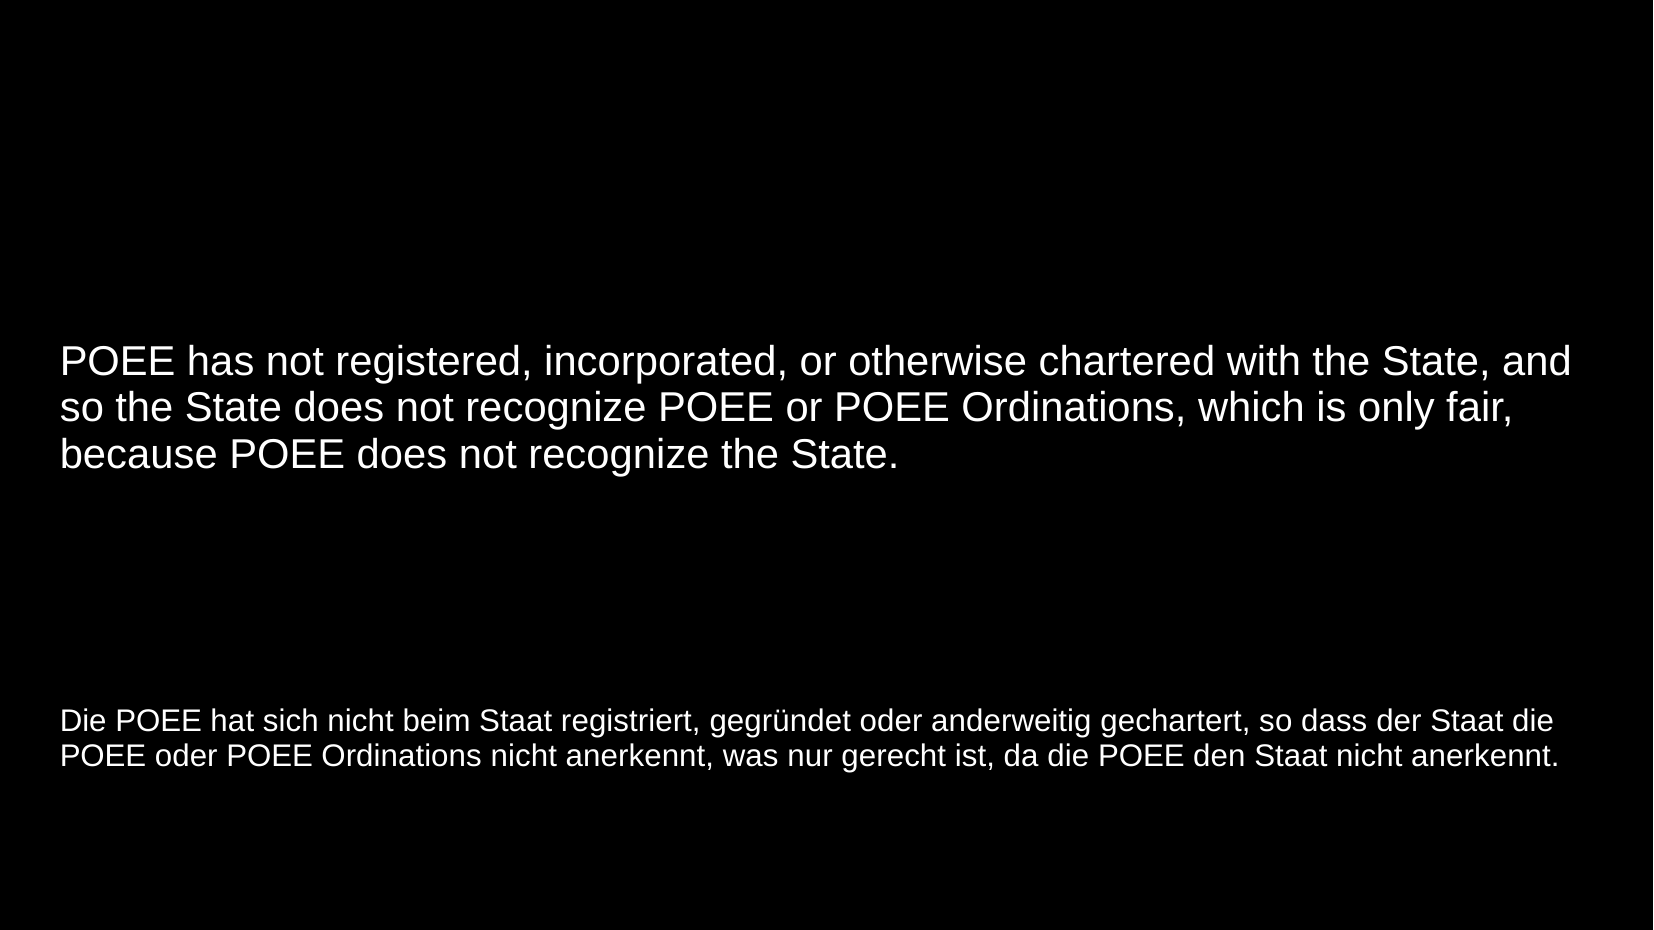

POEE has not registered, incorporated, or otherwise chartered with the State, and so the State does not recognize POEE or POEE Ordinations, which is only fair, because POEE does not recognize the State.
Die POEE hat sich nicht beim Staat registriert, gegründet oder anderweitig gechartert, so dass der Staat die POEE oder POEE Ordinations nicht anerkennt, was nur gerecht ist, da die POEE den Staat nicht anerkennt.